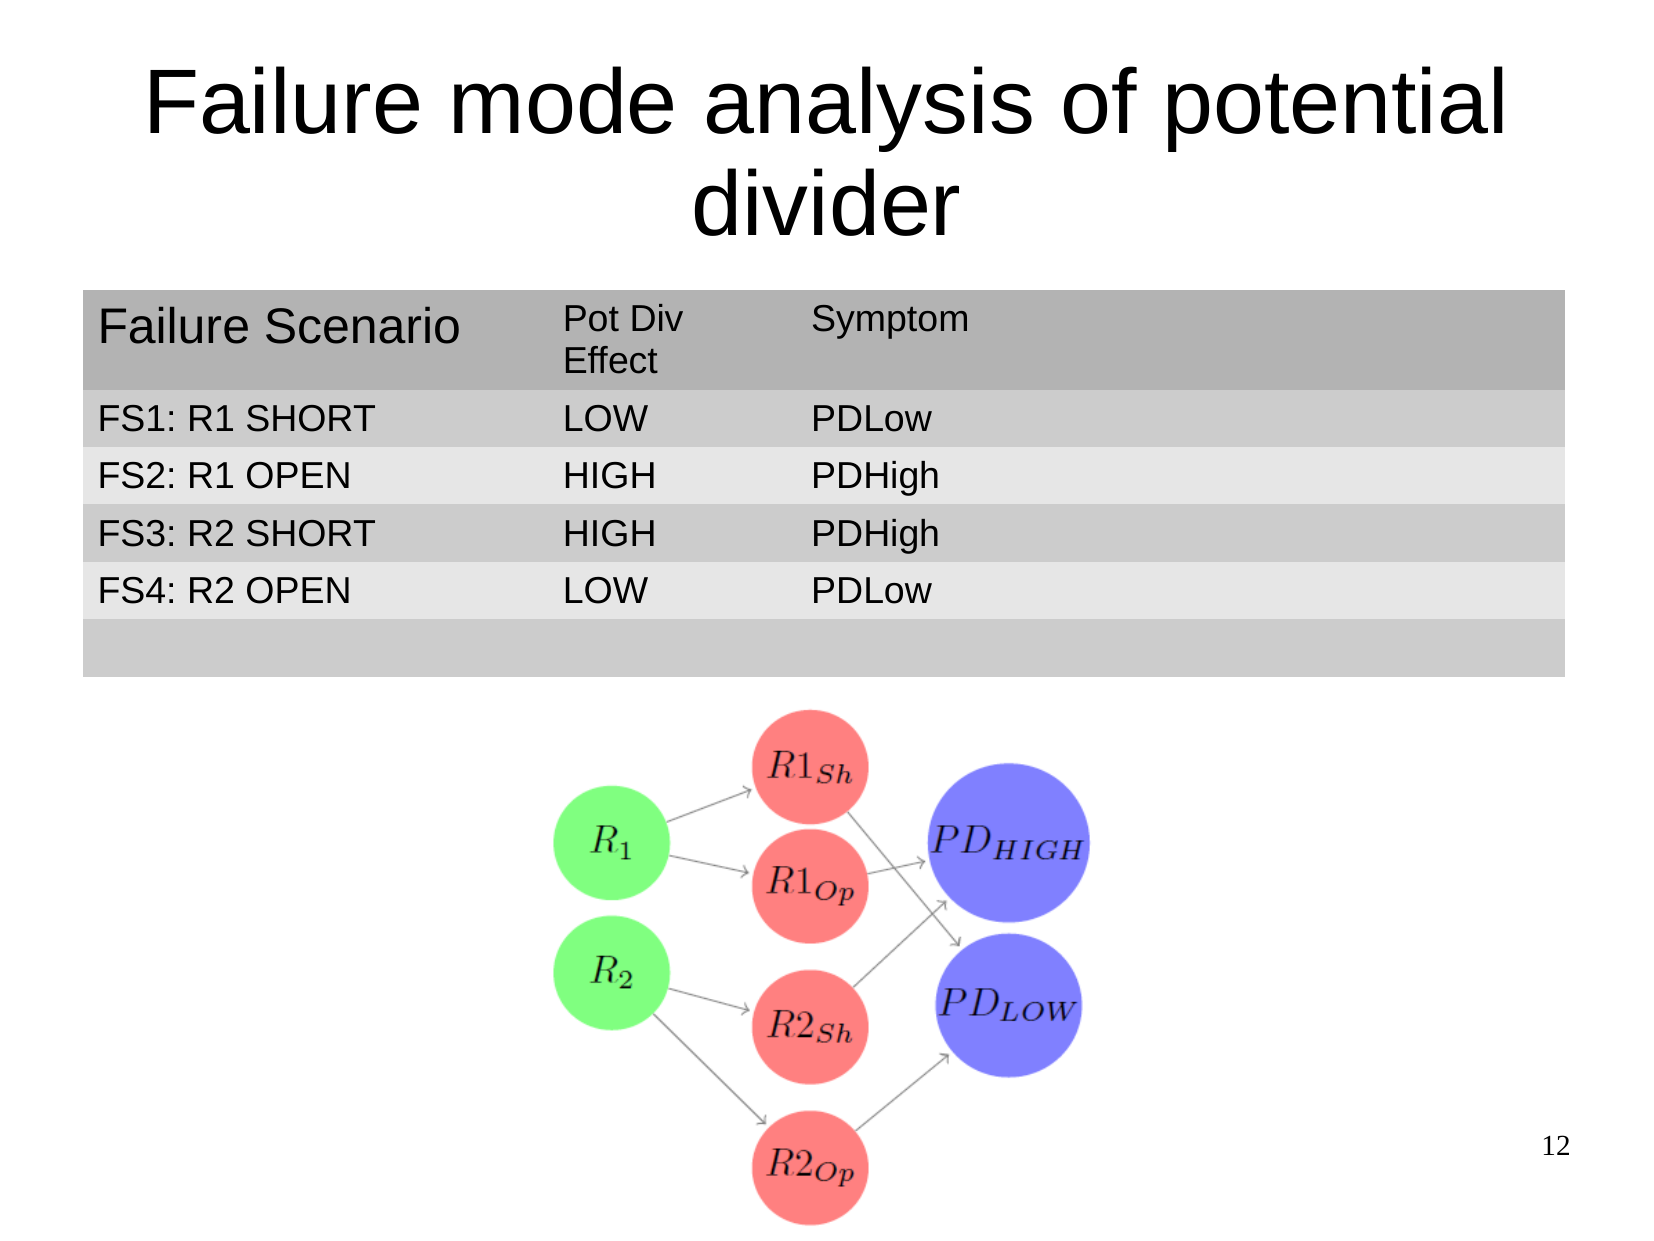

# Failure mode analysis of potential divider
| Failure Scenario | | Pot Div Effect | | Symptom |
| --- | --- | --- | --- | --- |
| FS1: R1 SHORT | | LOW | | PDLow |
| FS2: R1 OPEN | | HIGH | | PDHigh |
| FS3: R2 SHORT | | HIGH | | PDHigh |
| FS4: R2 OPEN | | LOW | | PDLow |
| | | | | |
12